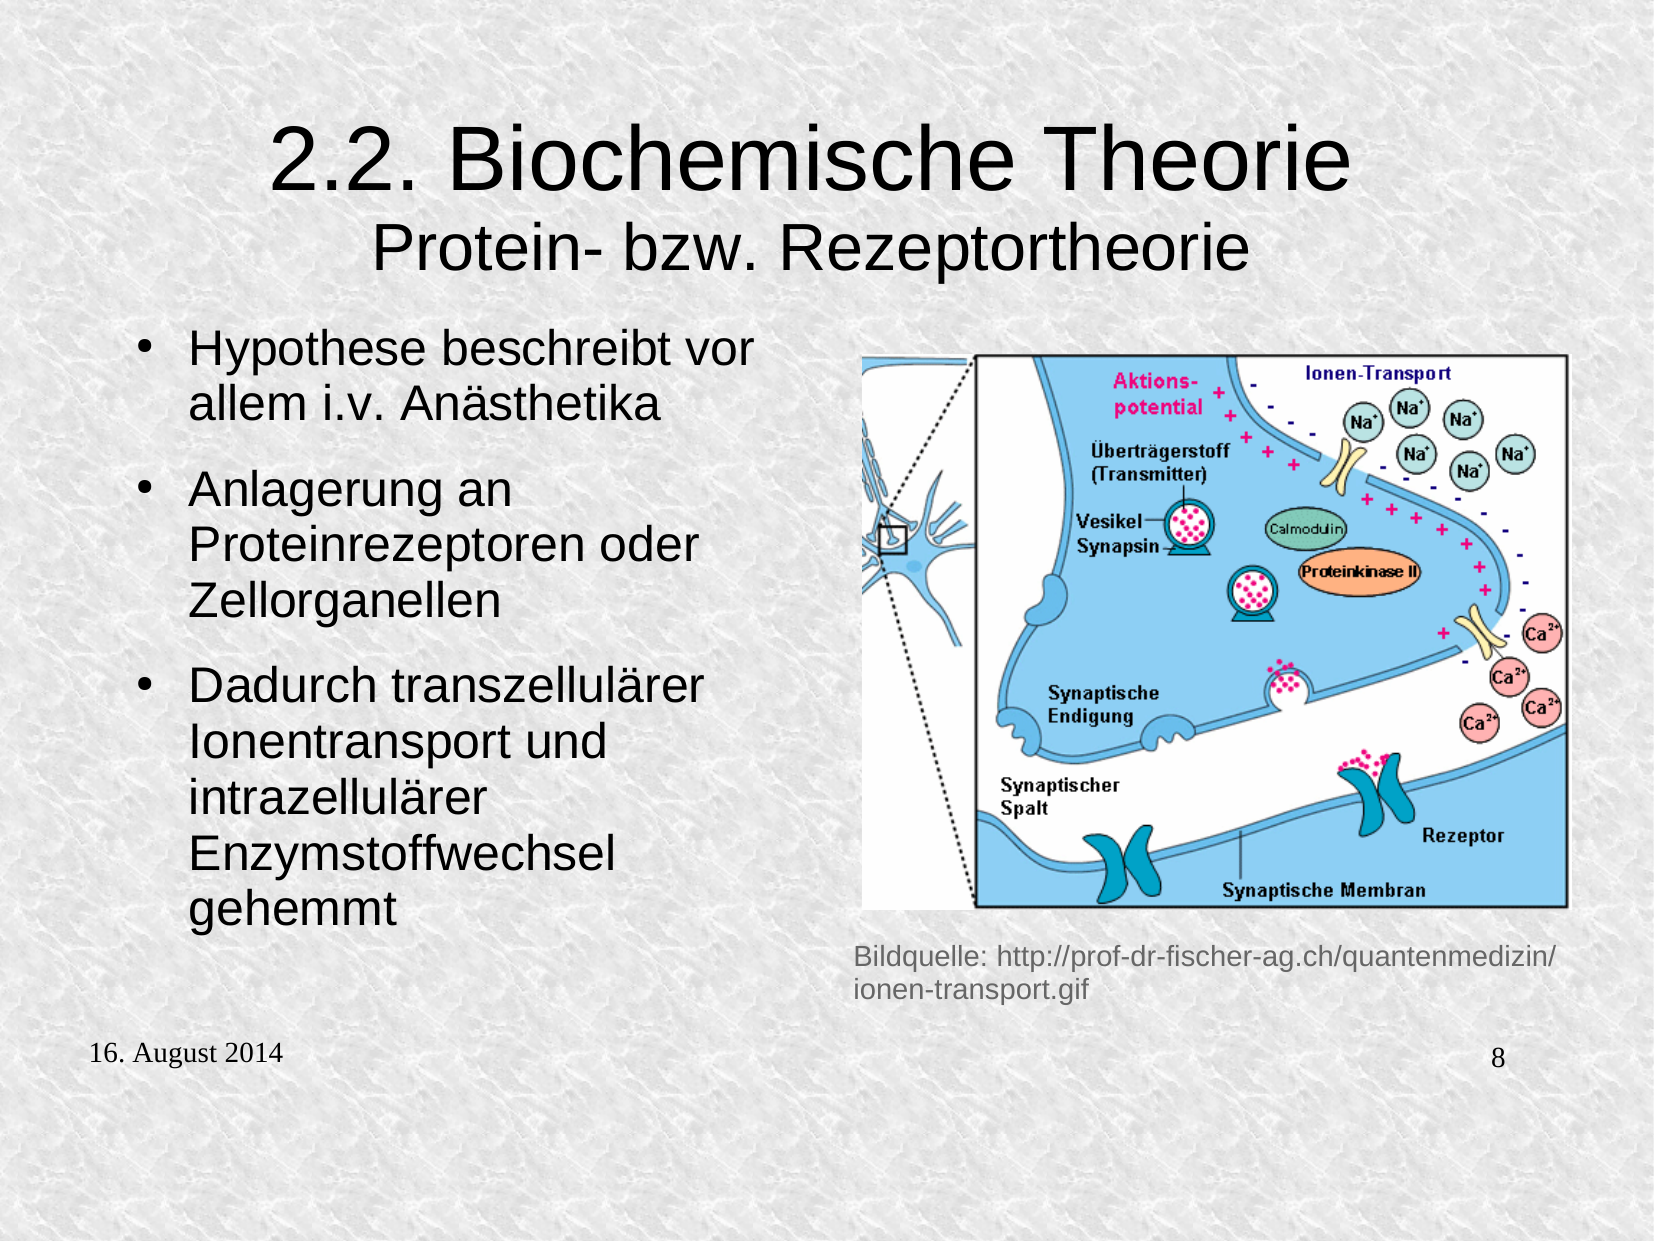

# 2.2. Biochemische Theorie Protein- bzw. Rezeptortheorie
Hypothese beschreibt vor allem i.v. Anästhetika
Anlagerung an Proteinrezeptoren oder Zellorganellen
Dadurch transzellulärer Ionentransport und intrazellulärer Enzymstoffwechsel gehemmt
Bildquelle: http://prof-dr-fischer-ag.ch/quantenmedizin/
ionen-transport.gif
16. August 2014
8